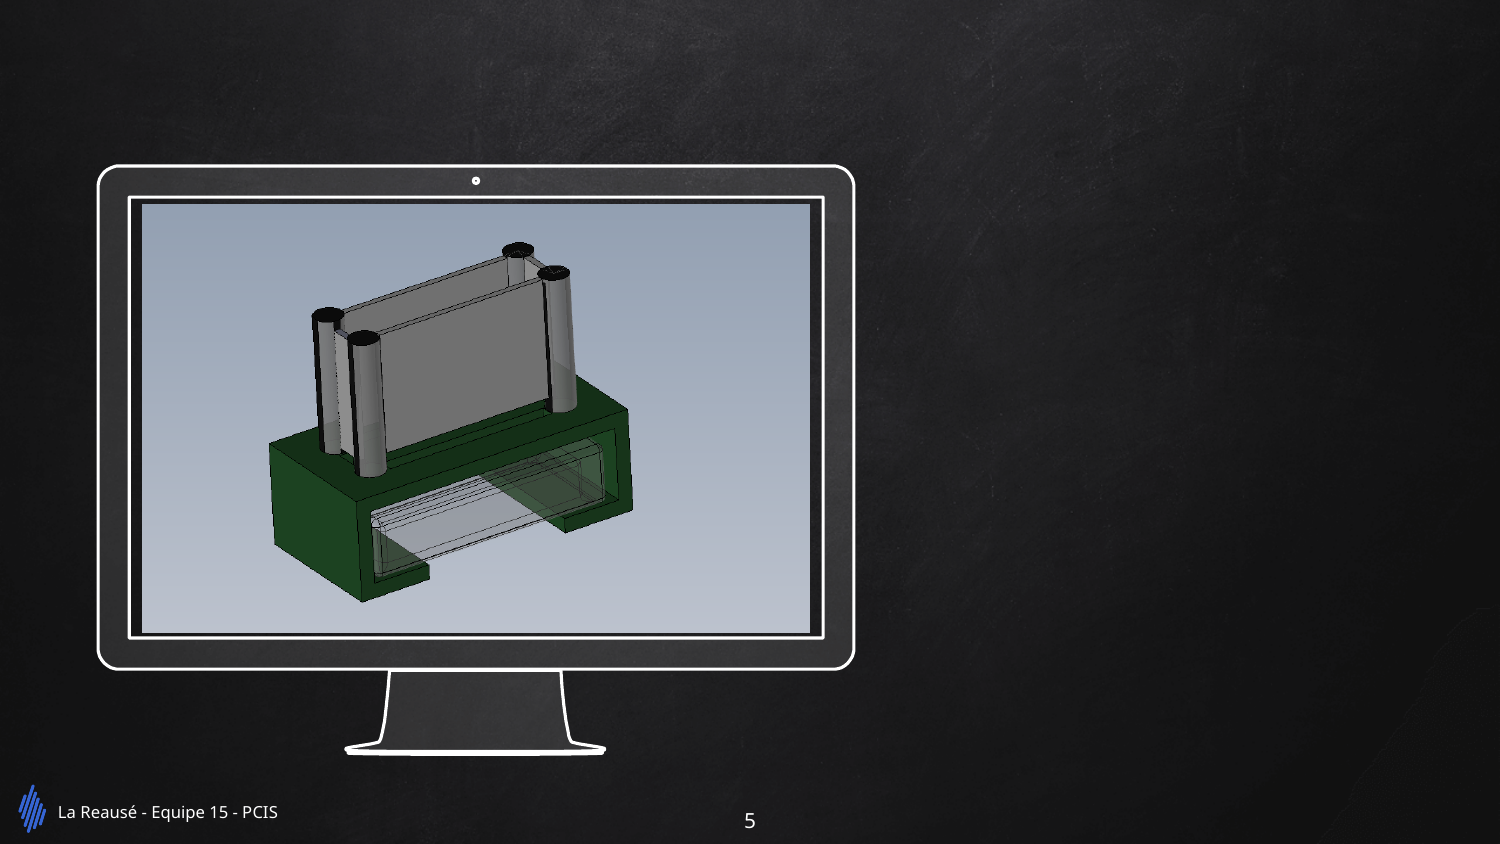

Place your screenshot here
La Reausé - Equipe 15 - PCIS